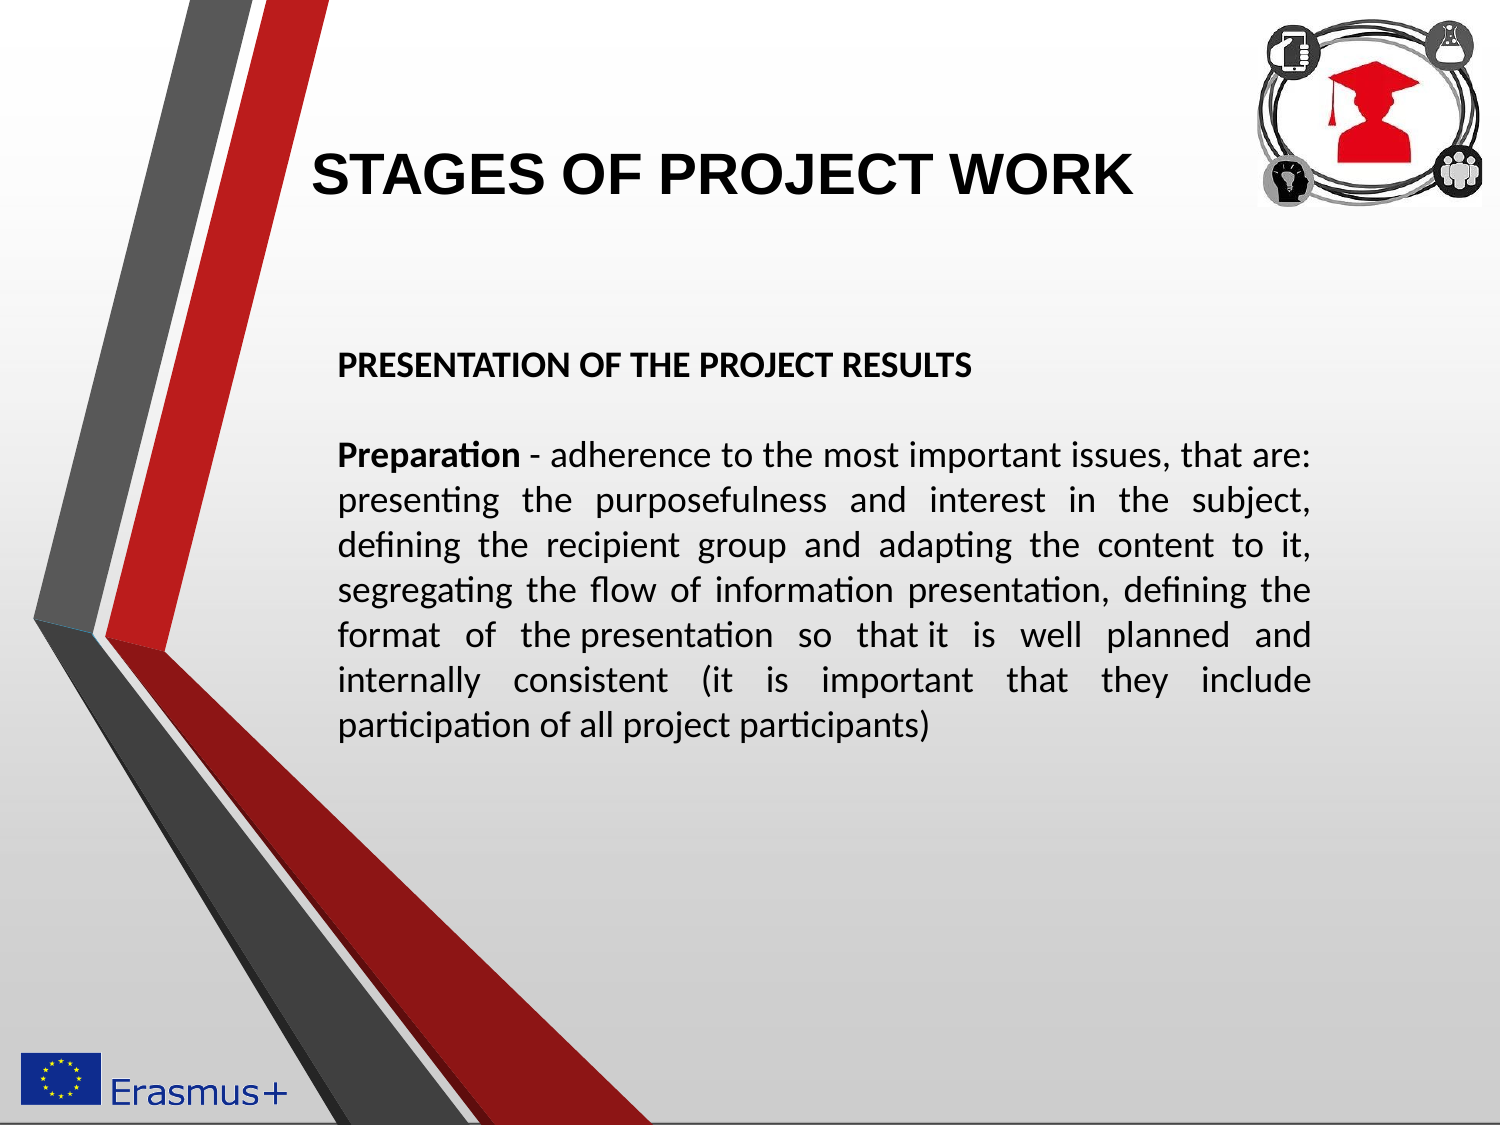

STAGES OF PROJECT WORK
PRESENTATION OF THE PROJECT RESULTS
Preparation - adherence to the most important issues, that are: presenting the purposefulness and interest in the subject, defining the recipient group and adapting the content to it, segregating the flow of information presentation, defining the format of the presentation so that it is well planned and internally consistent (it is important that they include participation of all project participants)